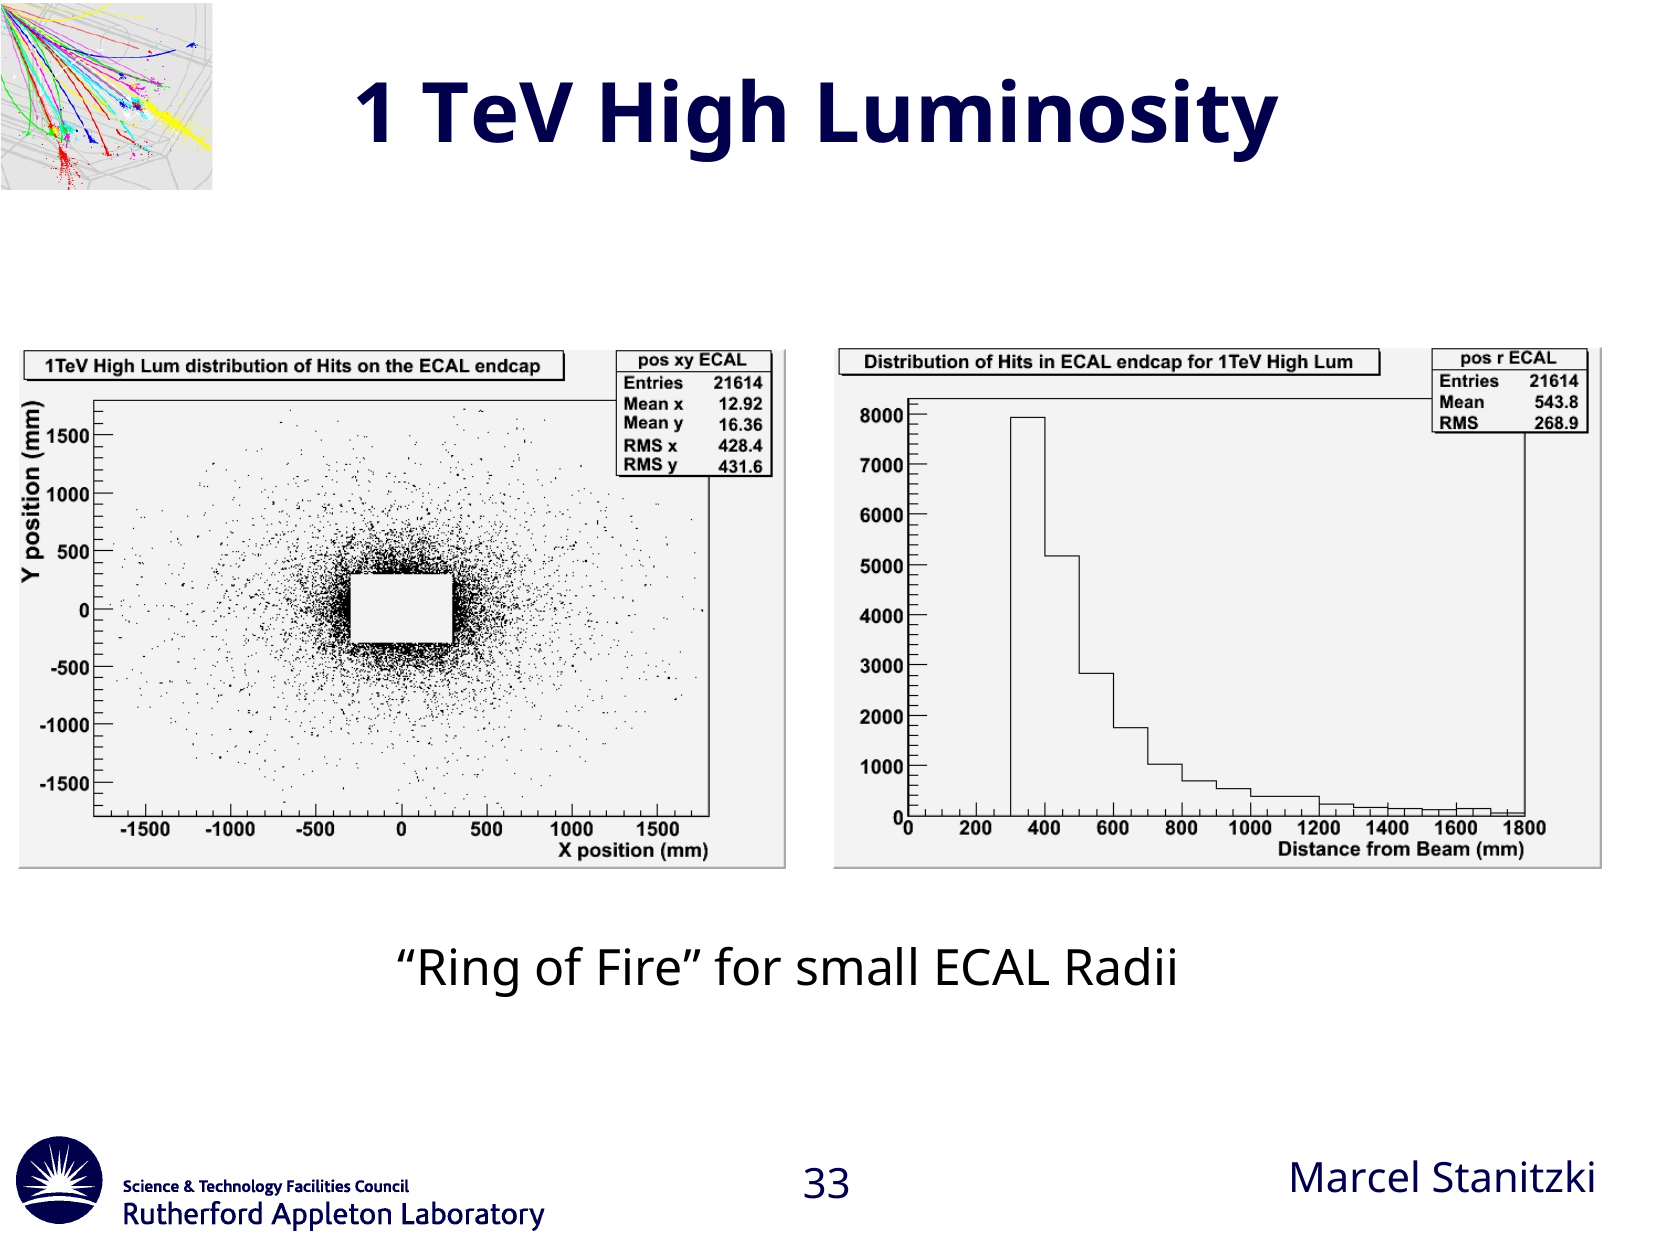

# 1 TeV High Luminosity
“Ring of Fire” for small ECAL Radii